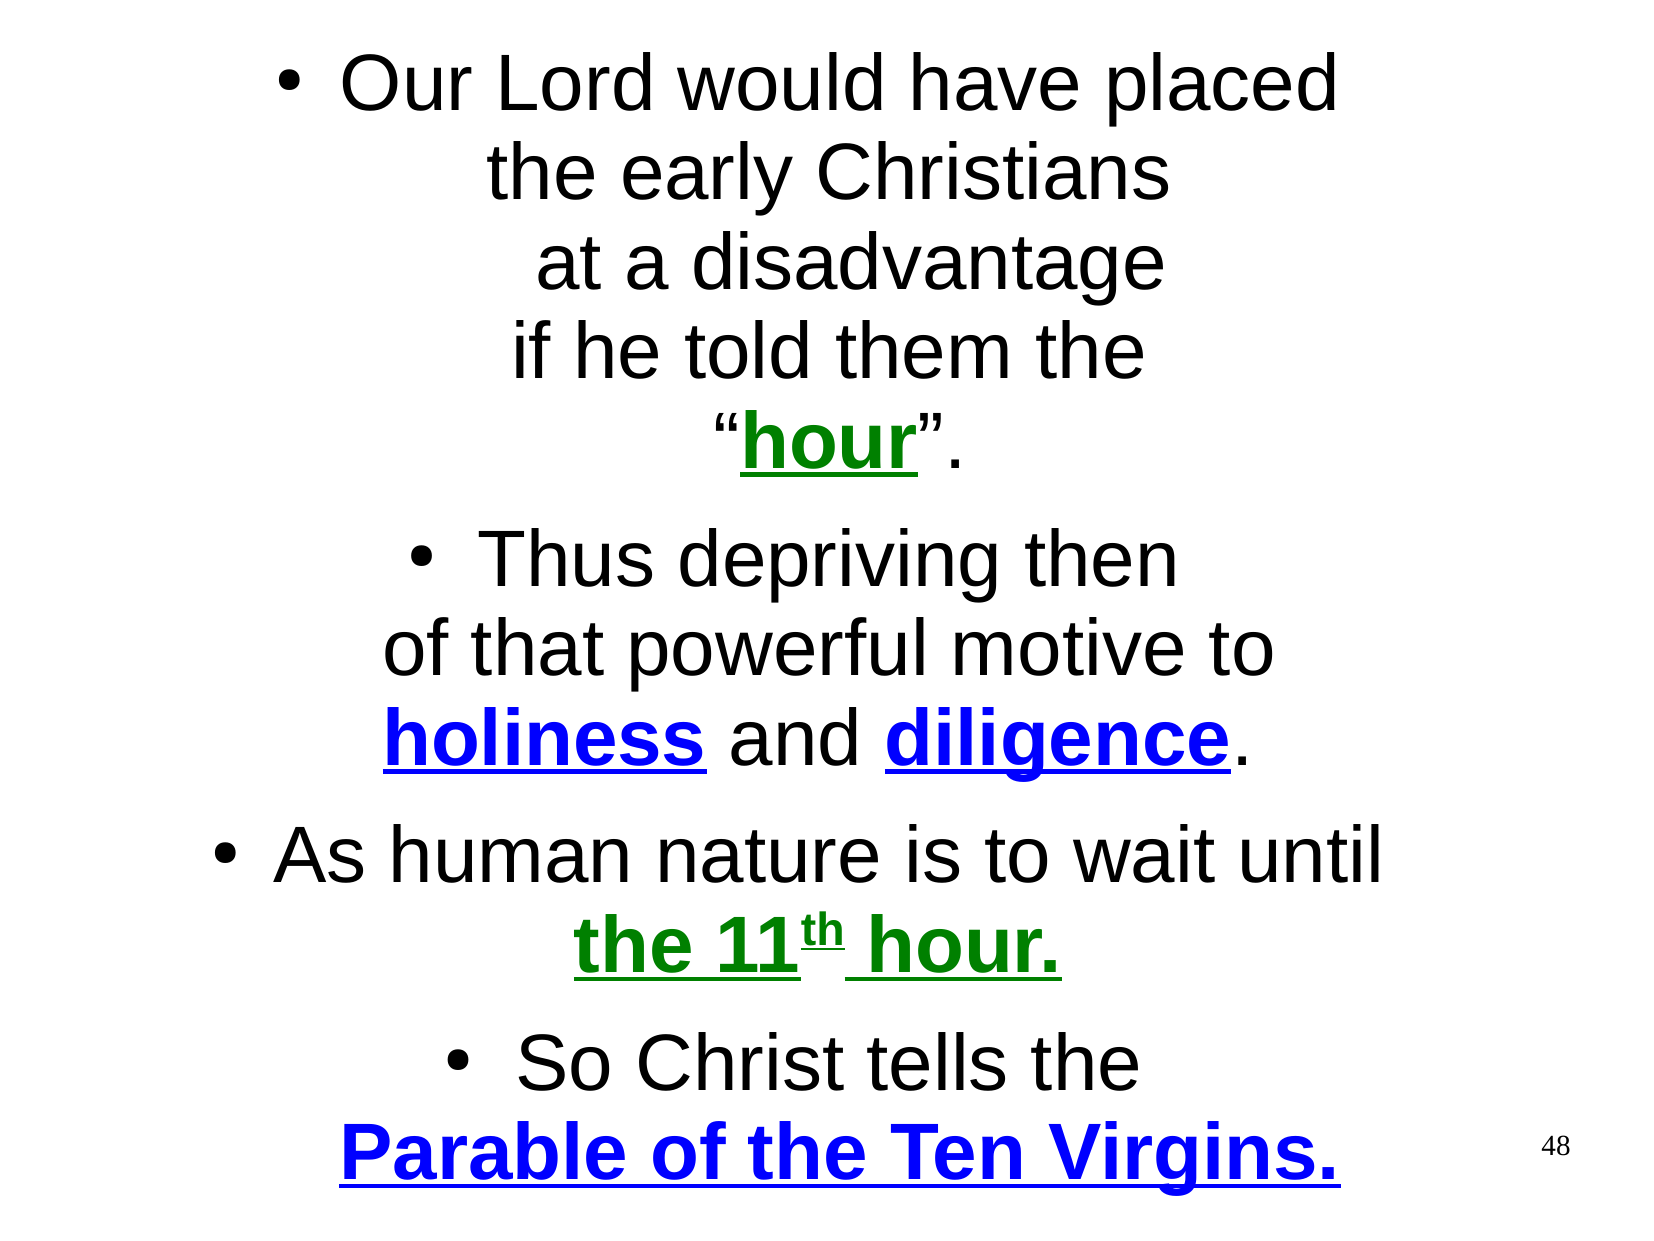

# Our Lord would have placed the early Christians at a disadvantage if he told them the “hour”.
Thus depriving then
of that powerful motive to
holiness and diligence.
As human nature is to wait until
the 11th hour.
So Christ tells the
Parable of the Ten Virgins.
48